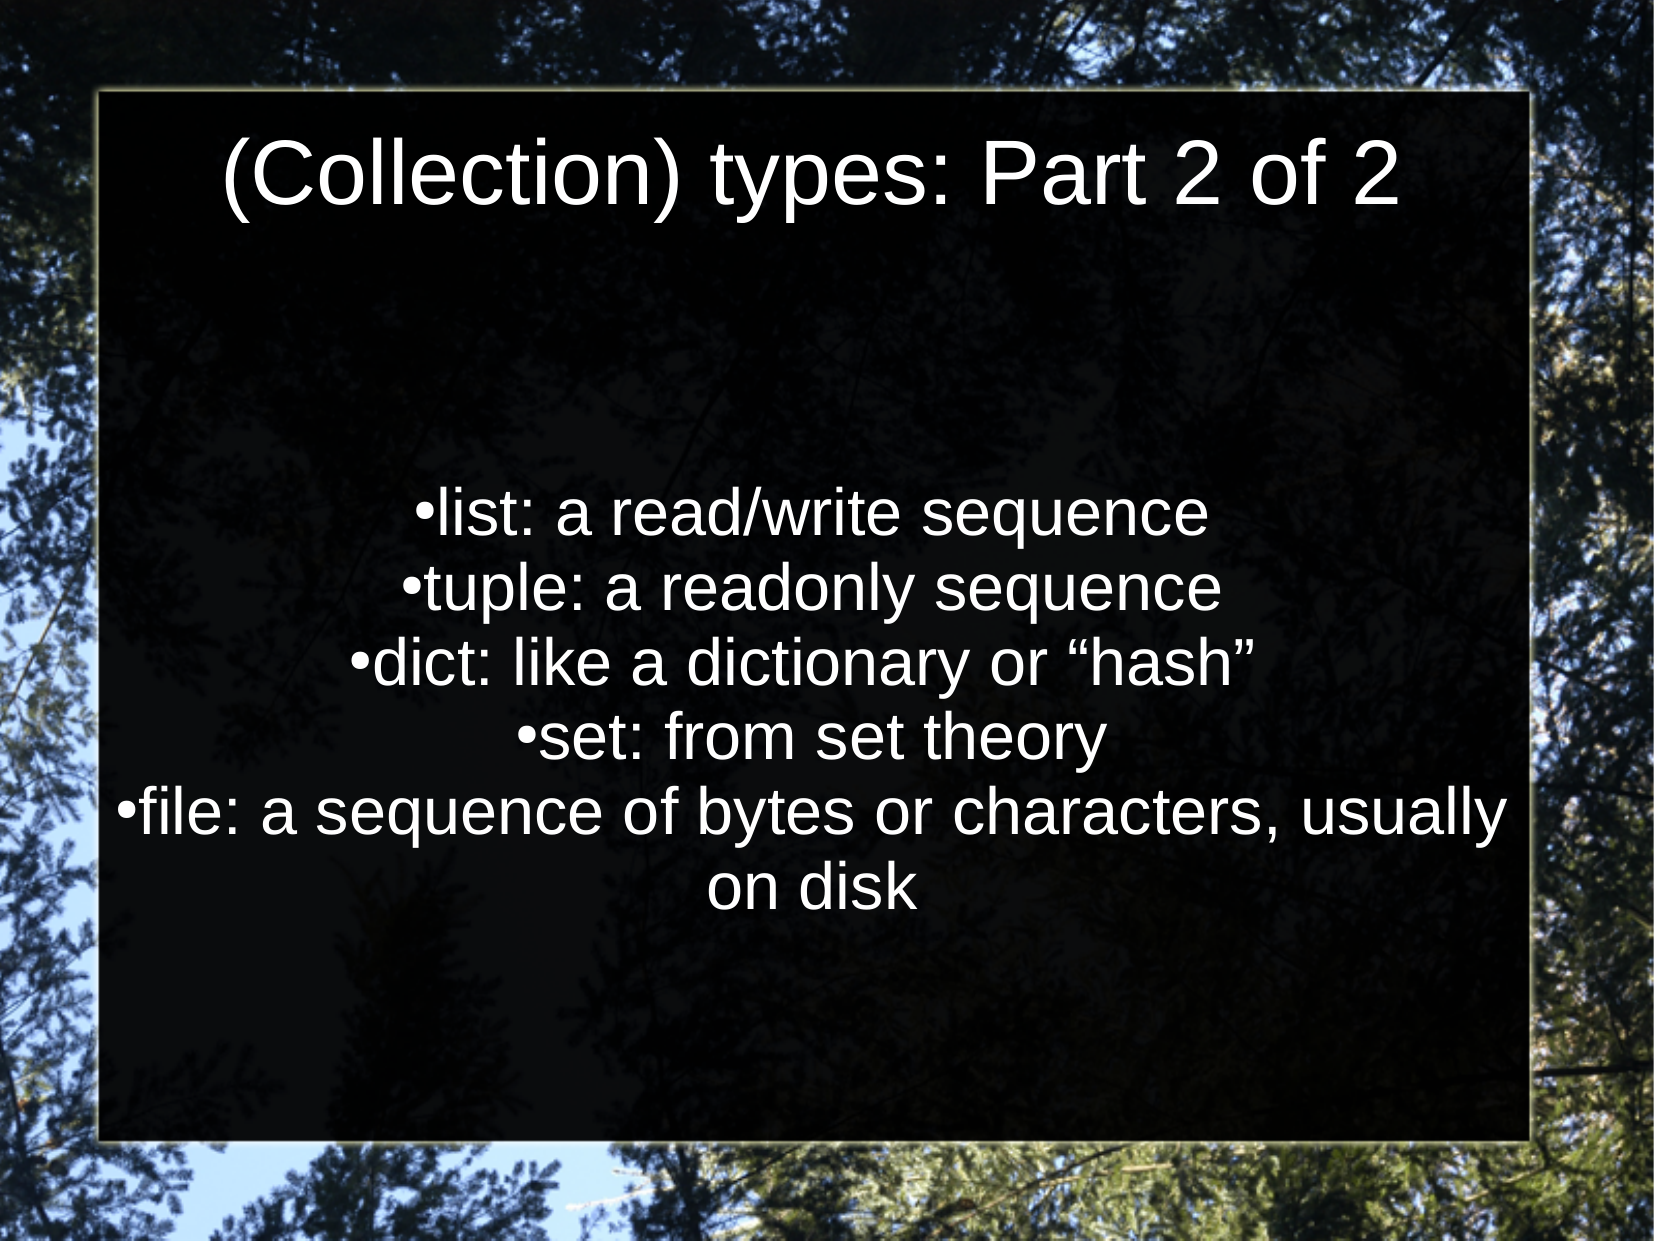

# (Collection) types: Part 2 of 2
list: a read/write sequence
tuple: a readonly sequence
dict: like a dictionary or “hash”
set: from set theory
file: a sequence of bytes or characters, usually on disk